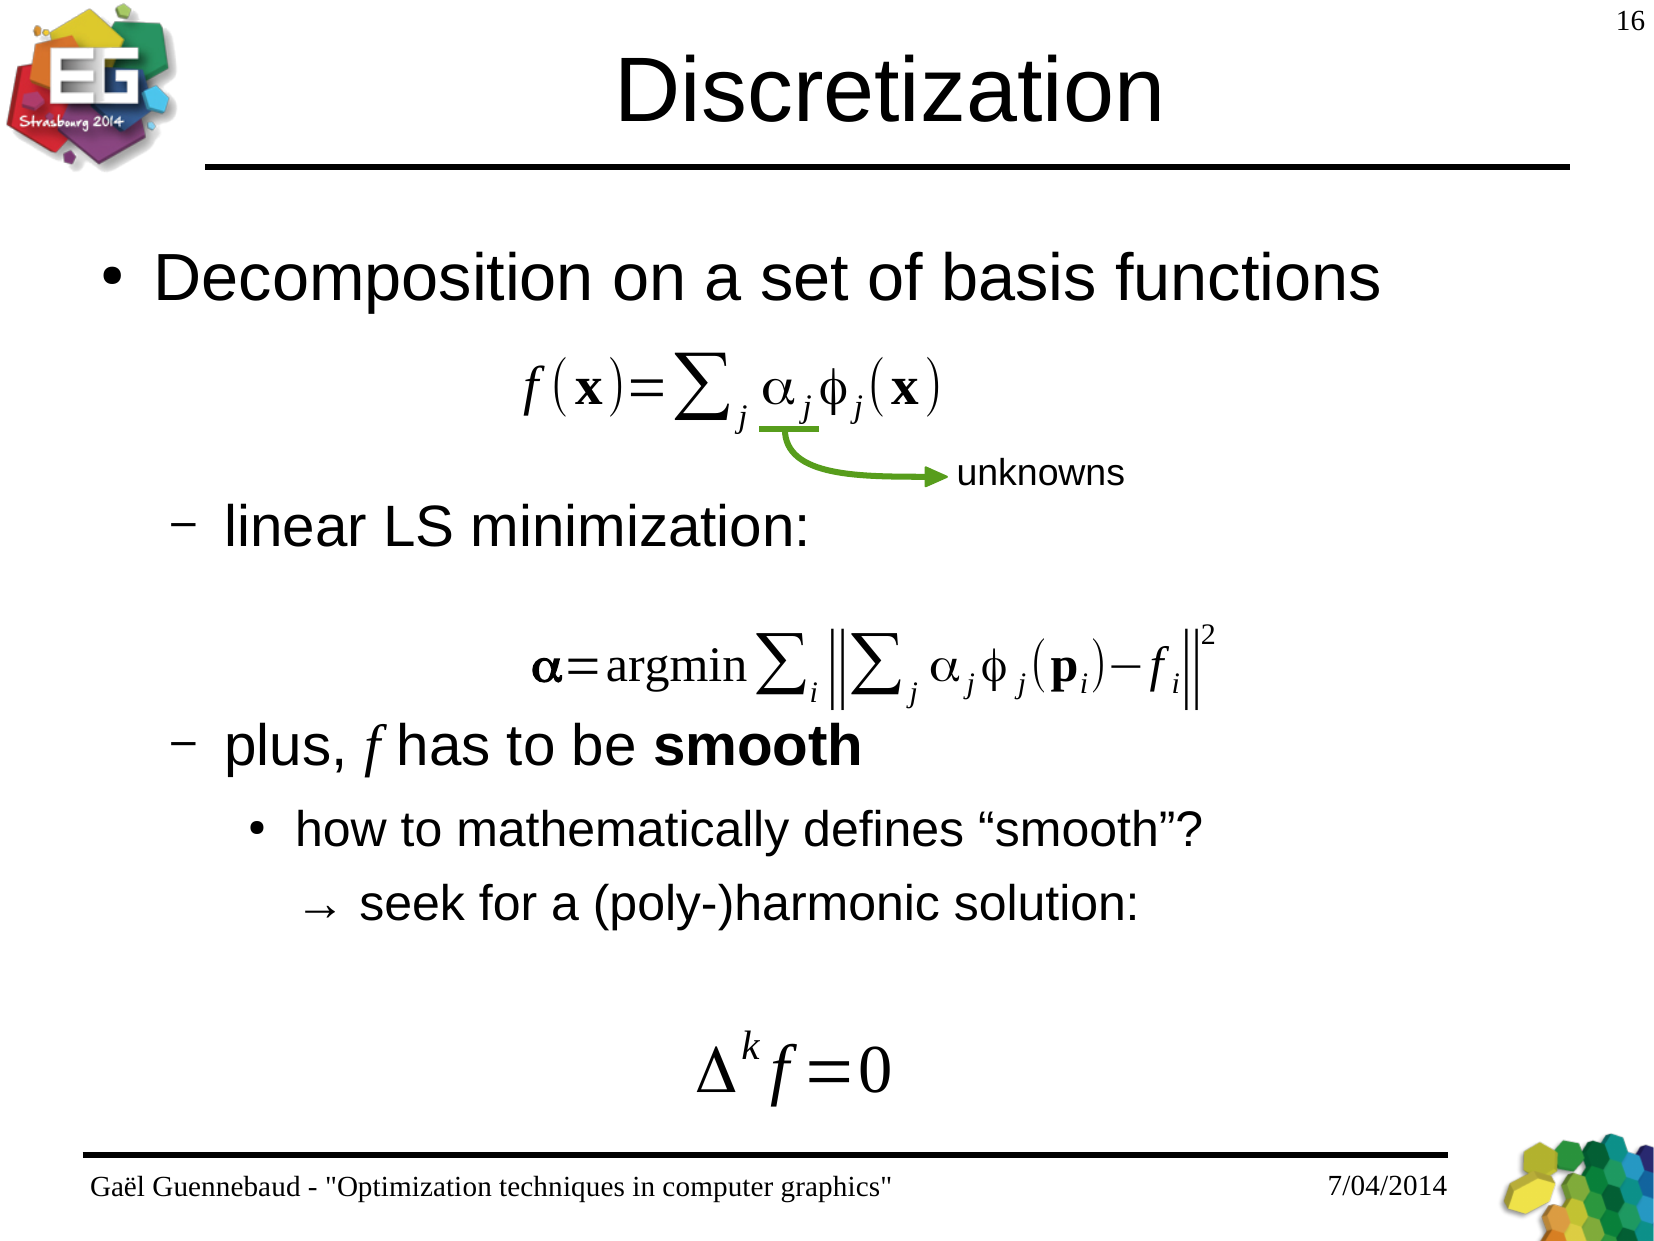

16
# Discretization
Decomposition on a set of basis functions
linear LS minimization:
plus, f has to be smooth
how to mathematically defines “smooth”?
→ seek for a (poly-)harmonic solution:
unknowns
7/04/2014
Gaël Guennebaud - "Optimization techniques in computer graphics"